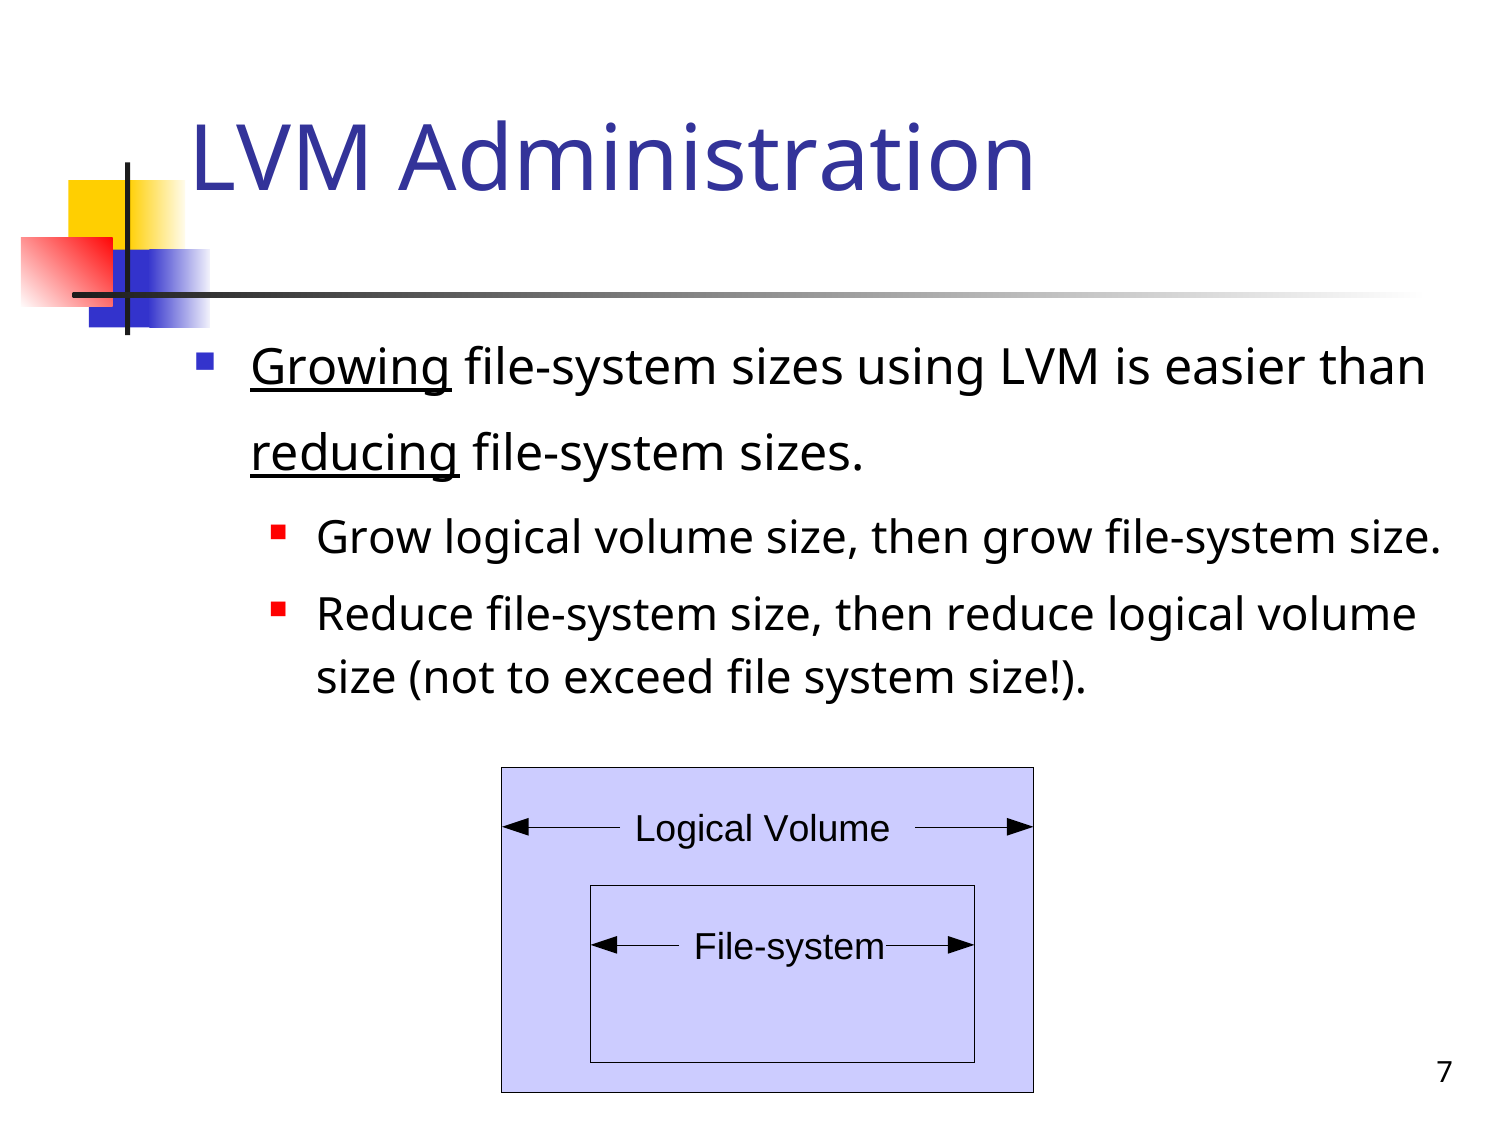

# LVM Administration
Growing file-system sizes using LVM is easier than reducing file-system sizes.
Grow logical volume size, then grow file-system size.
Reduce file-system size, then reduce logical volume size (not to exceed file system size!).
Logical Volume
File-system
7